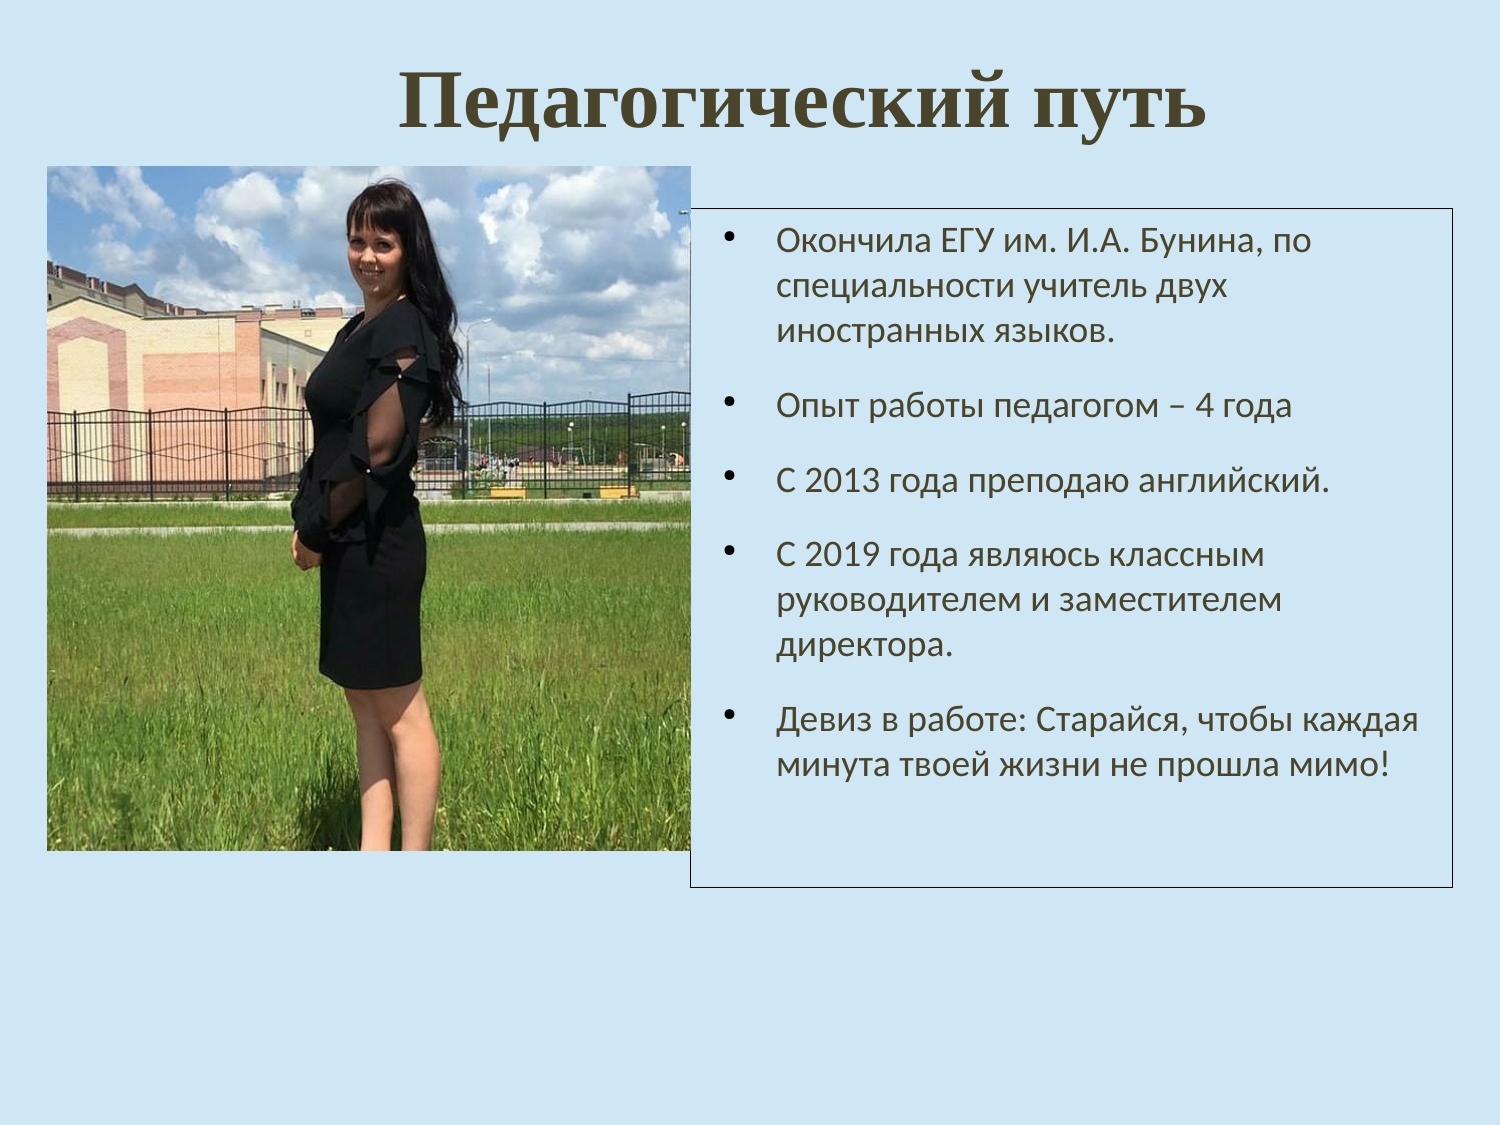

# Педагогический путь
Окончила ЕГУ им. И.А. Бунина, по специальности учитель двух иностранных языков.
Опыт работы педагогом – 4 года
С 2013 года преподаю английский.
С 2019 года являюсь классным руководителем и заместителем директора.
Девиз в работе: Старайся, чтобы каждая минута твоей жизни не прошла мимо!